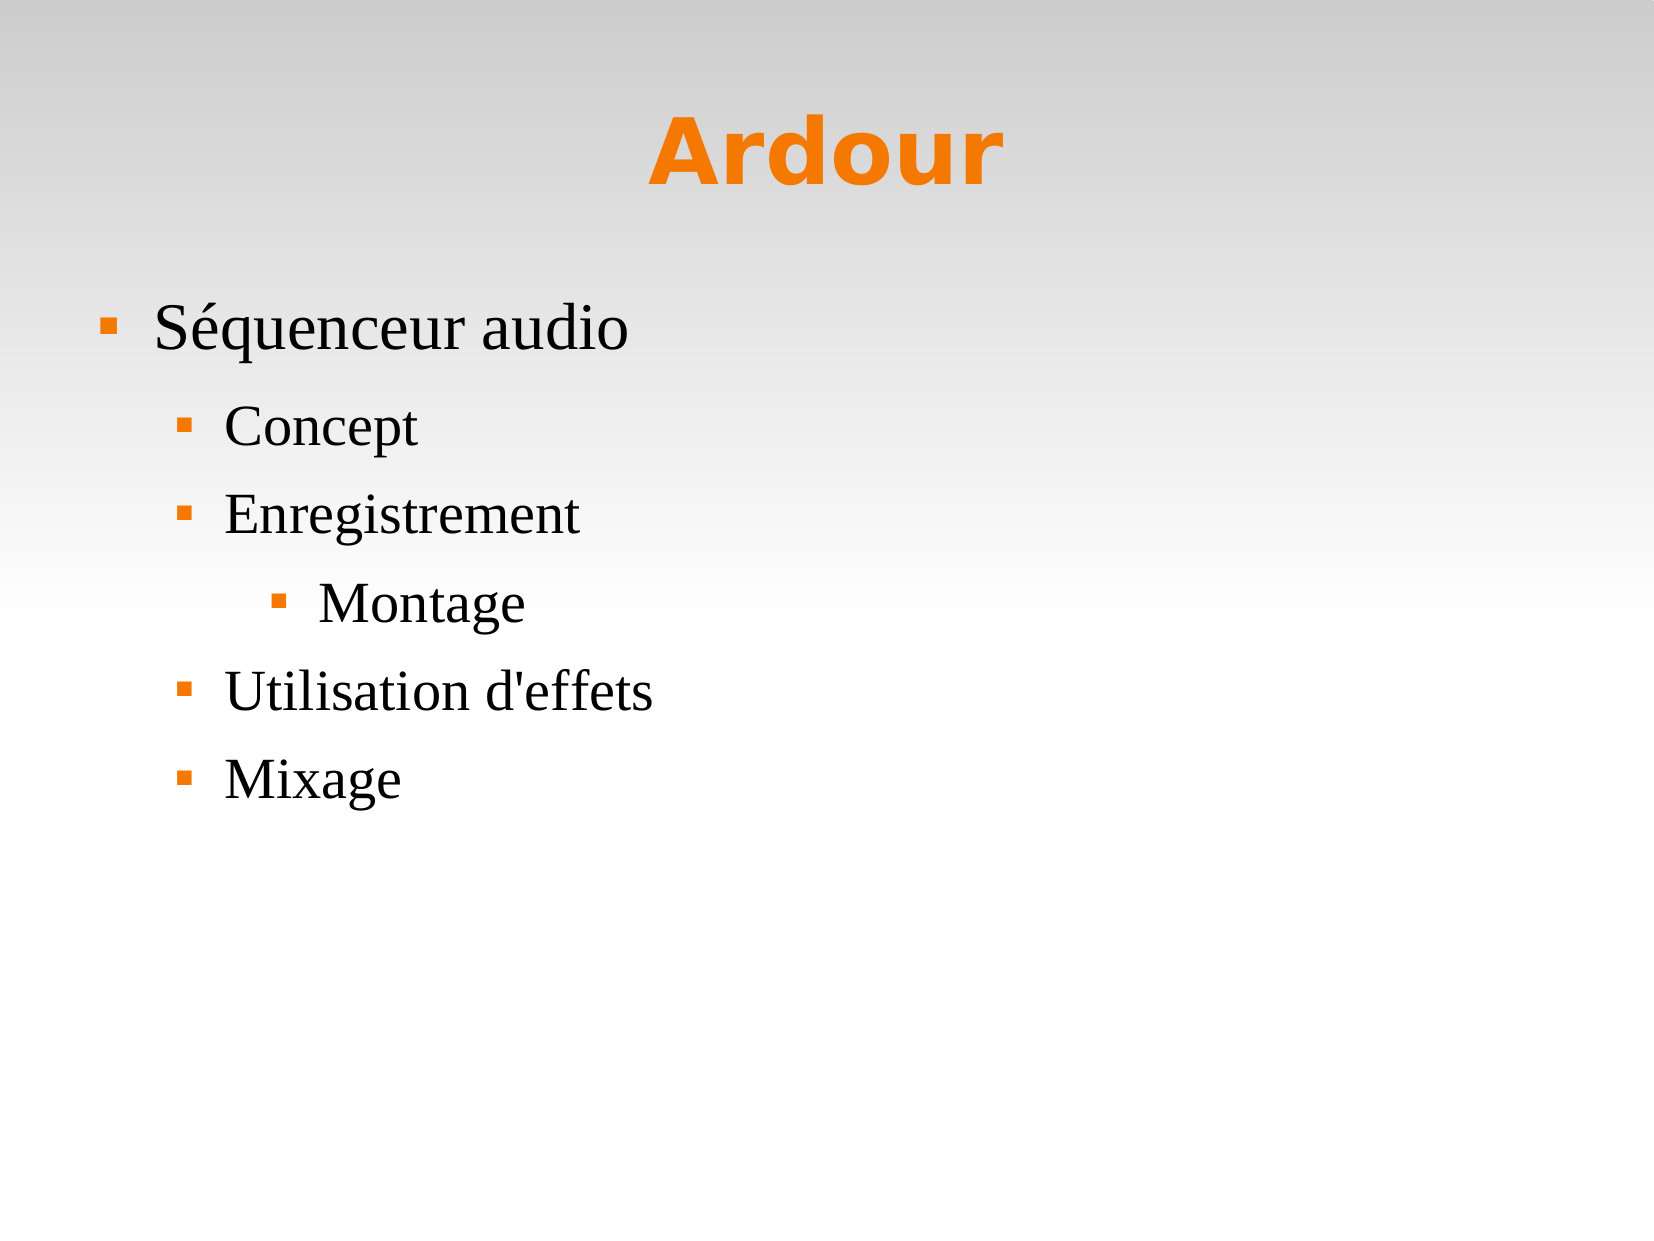

# Ardour
Séquenceur audio
Concept
Enregistrement
Montage
Utilisation d'effets
Mixage